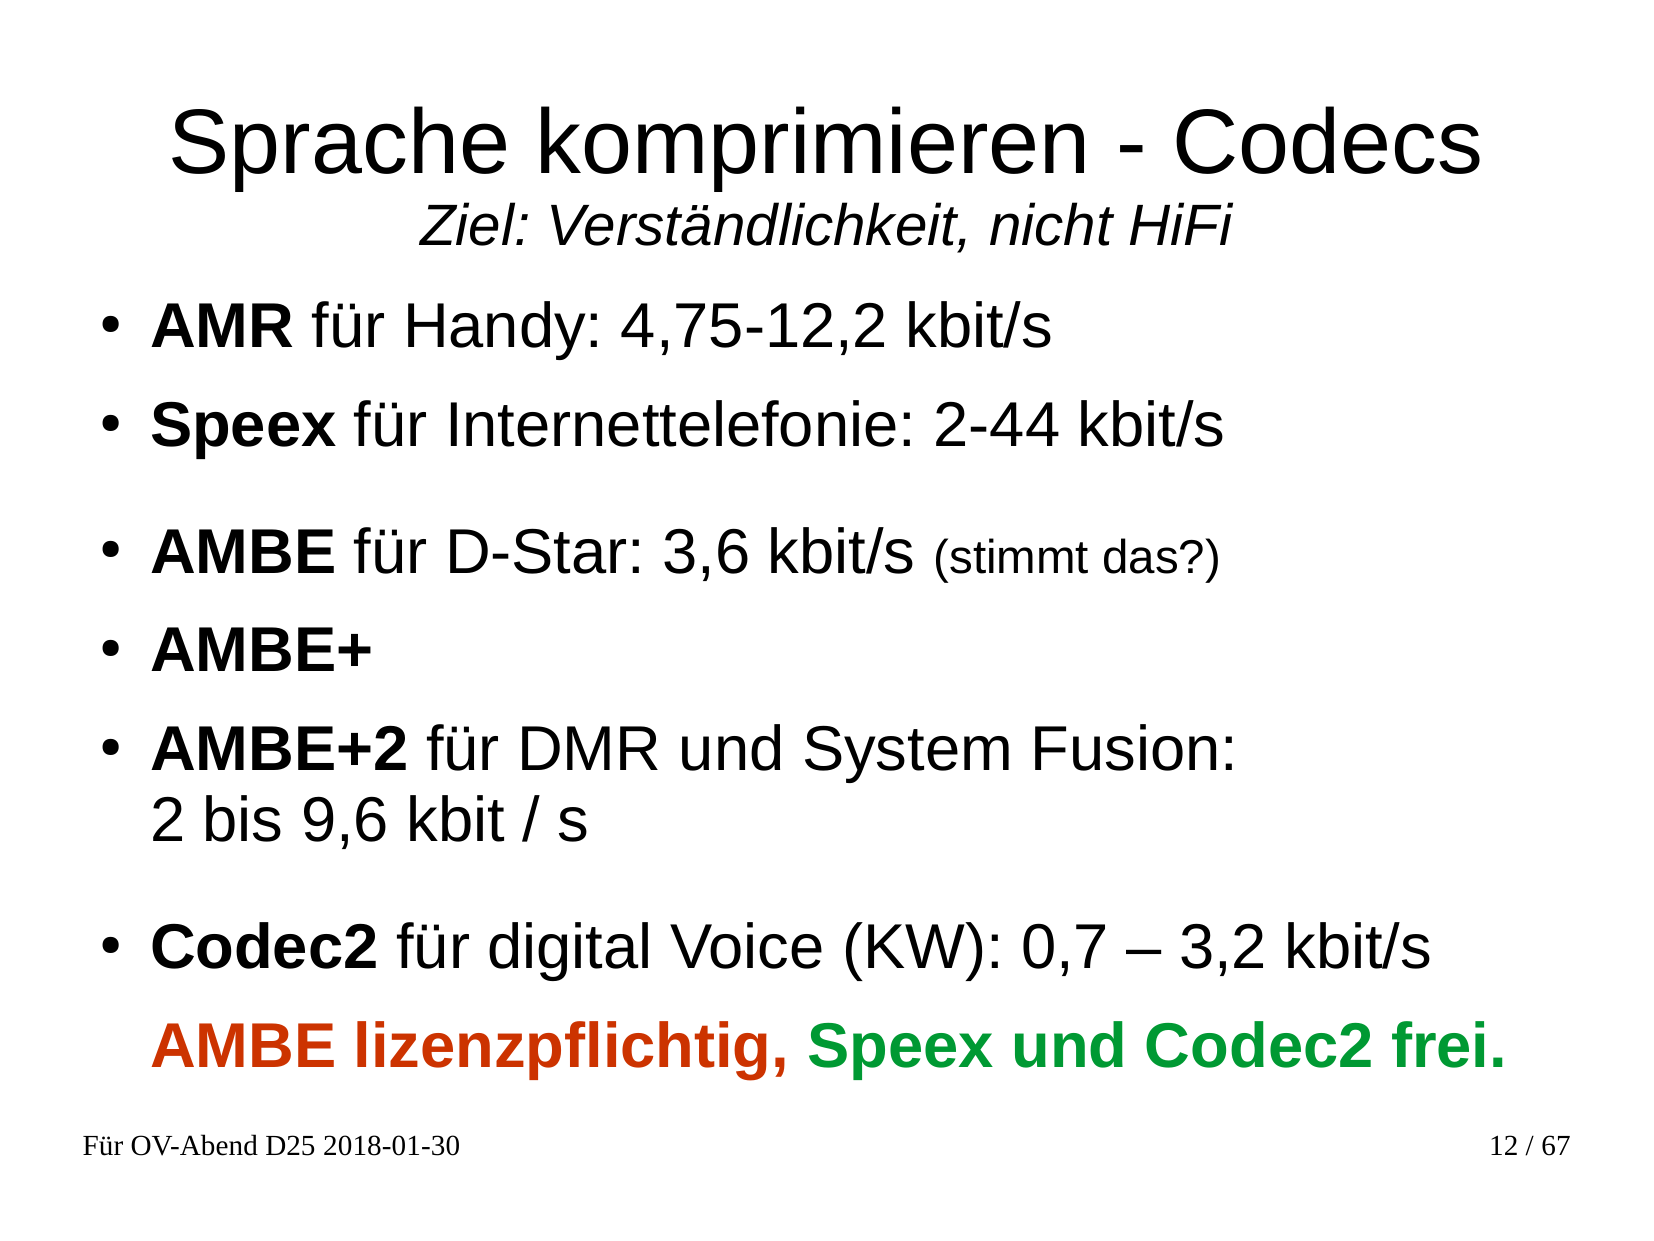

# Sprache komprimieren - Codecs Ziel: Verständlichkeit, nicht HiFi
AMR für Handy: 4,75-12,2 kbit/s
Speex für Internettelefonie: 2-44 kbit/s
AMBE für D-Star: 3,6 kbit/s (stimmt das?)
AMBE+
AMBE+2 für DMR und System Fusion:
2 bis 9,6 kbit / s
Codec2 für digital Voice (KW): 0,7 – 3,2 kbit/s
AMBE lizenzpflichtig, Speex und Codec2 frei.
12